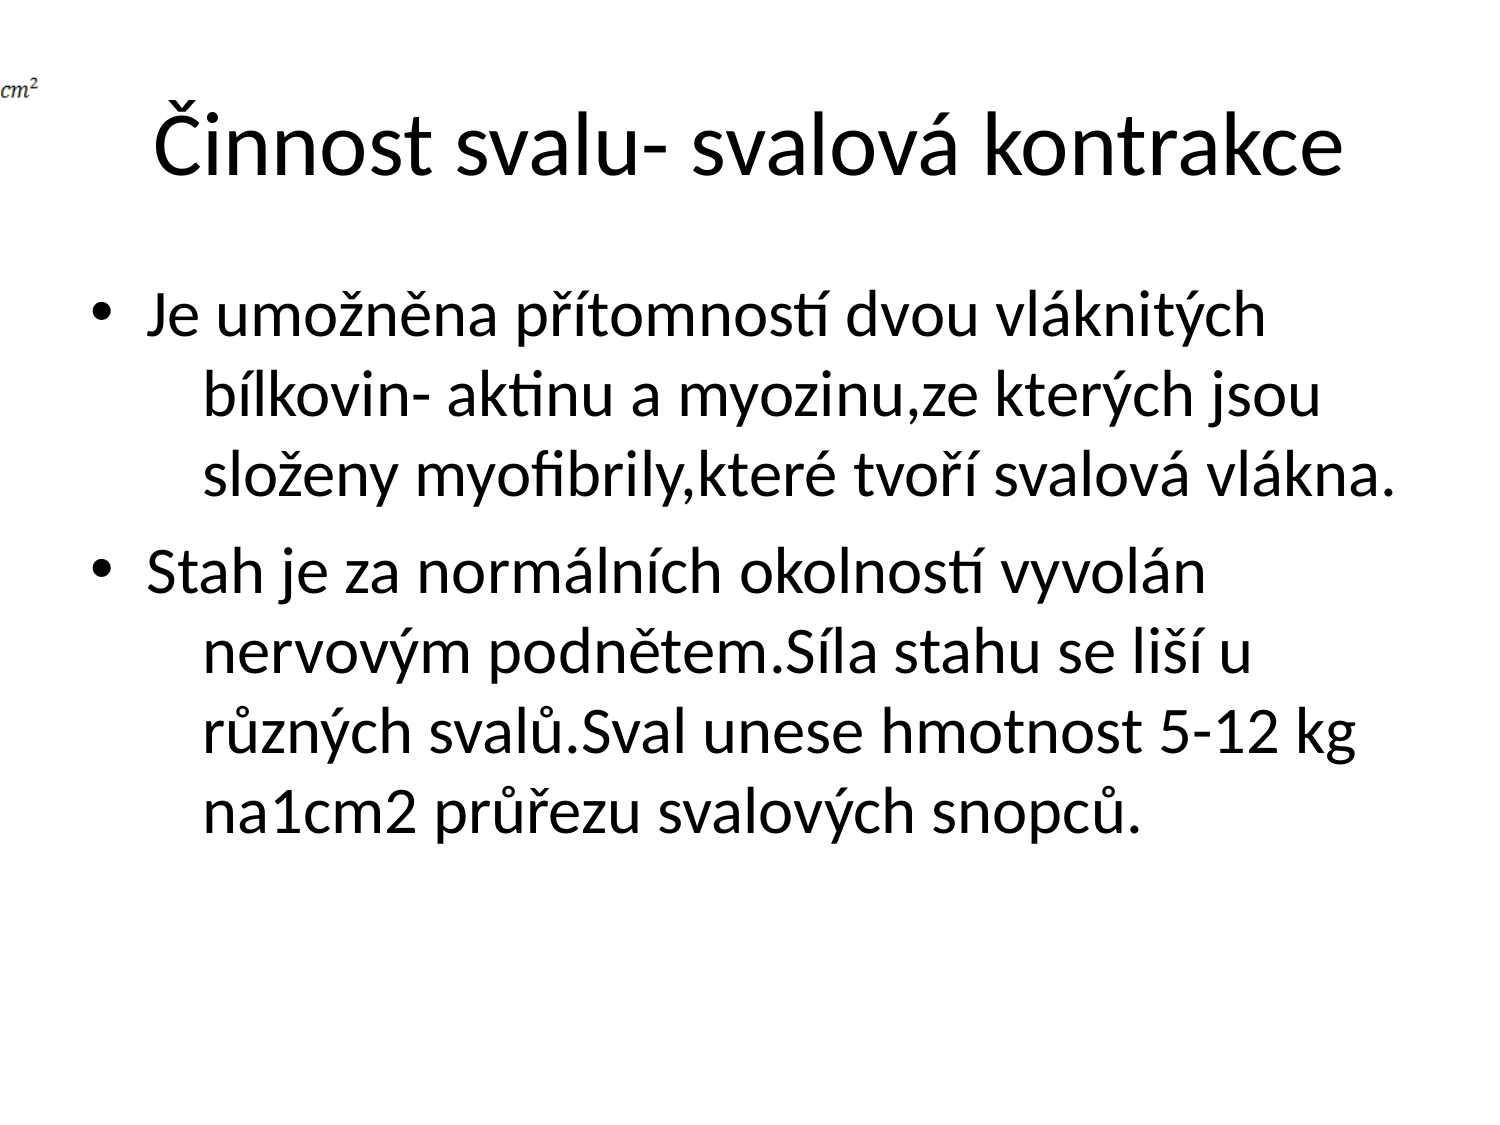

# Činnost svalu- svalová kontrakce
Je umožněna přítomností dvou vláknitých bílkovin- aktinu a myozinu,ze kterých jsou složeny myofibrily,které tvoří svalová vlákna.
Stah je za normálních okolností vyvolán nervovým podnětem.Síla stahu se liší u různých svalů.Sval unese hmotnost 5-12 kg na1cm2 průřezu svalových snopců.